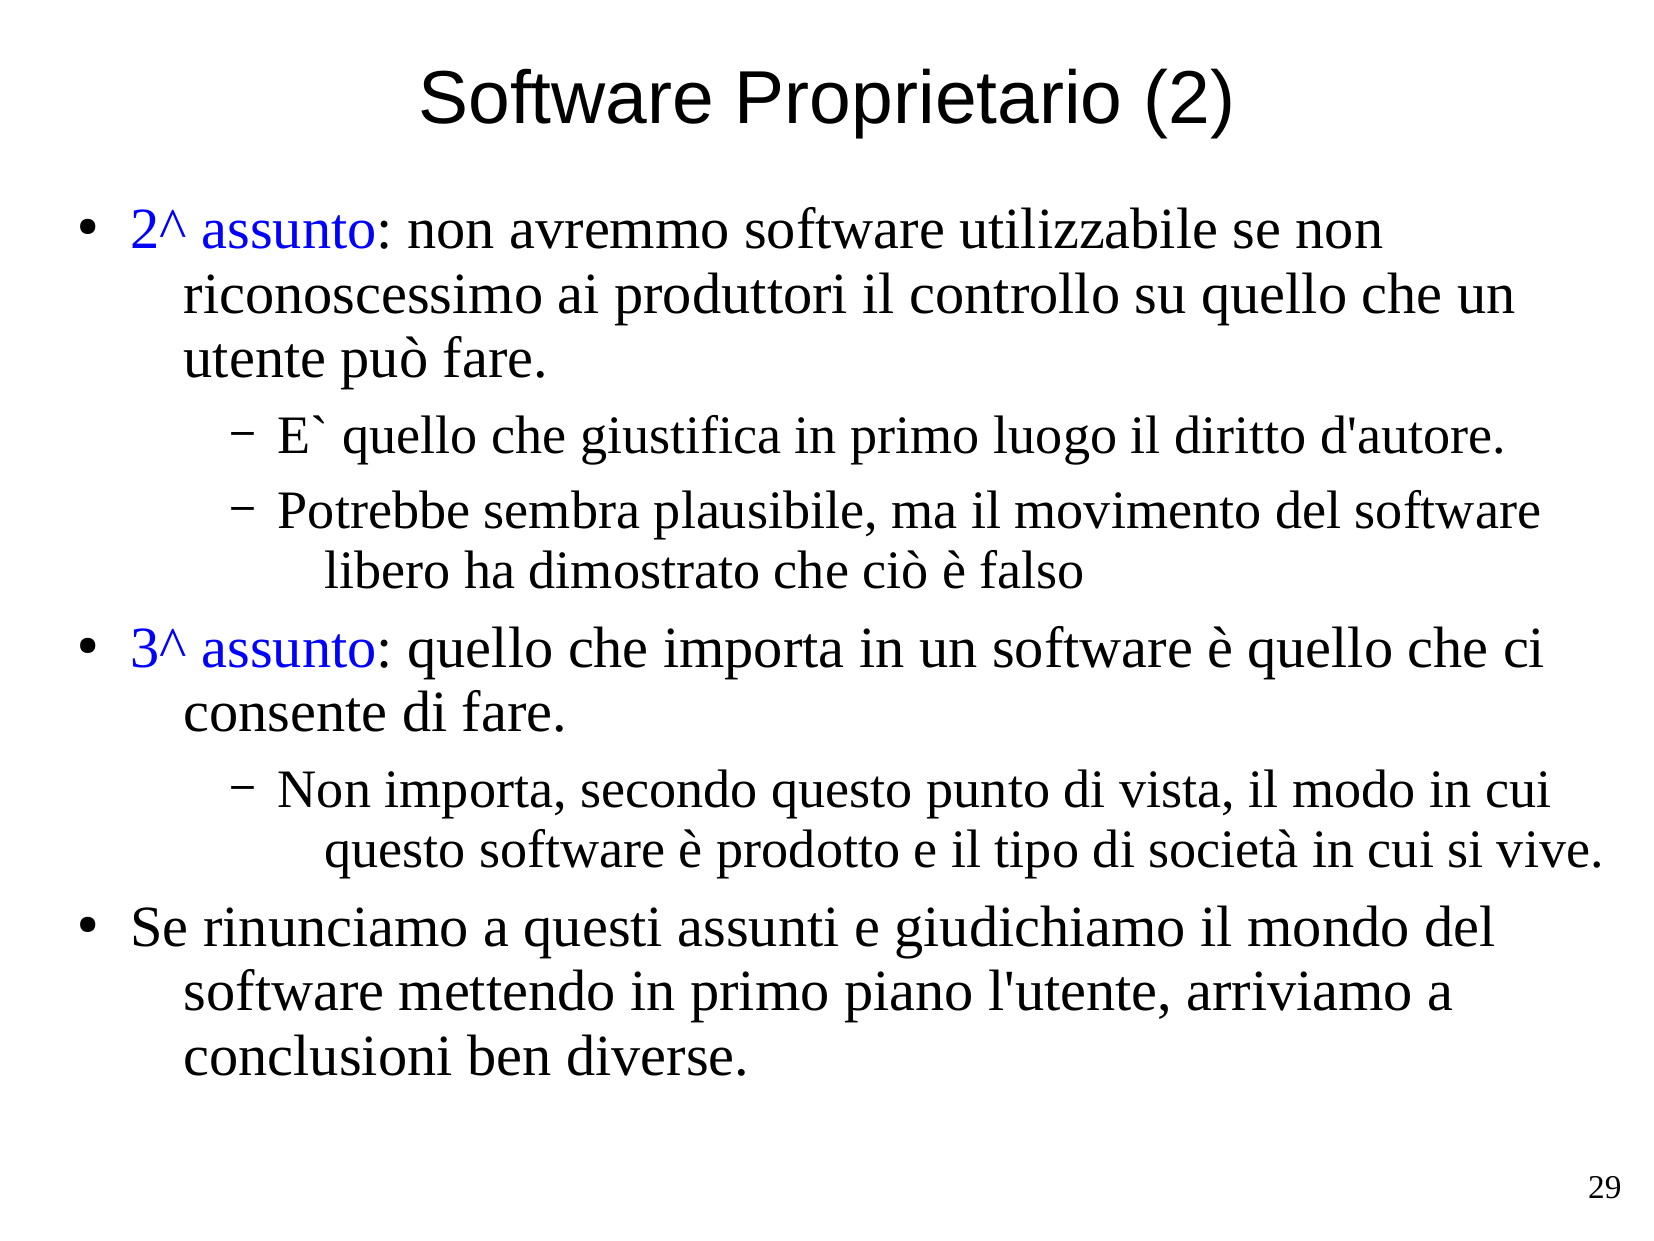

# Software Proprietario (2)
2^ assunto: non avremmo software utilizzabile se non riconoscessimo ai produttori il controllo su quello che un utente può fare.
E` quello che giustifica in primo luogo il diritto d'autore.
Potrebbe sembra plausibile, ma il movimento del software libero ha dimostrato che ciò è falso
3^ assunto: quello che importa in un software è quello che ci consente di fare.
Non importa, secondo questo punto di vista, il modo in cui questo software è prodotto e il tipo di società in cui si vive.
Se rinunciamo a questi assunti e giudichiamo il mondo del software mettendo in primo piano l'utente, arriviamo a conclusioni ben diverse.